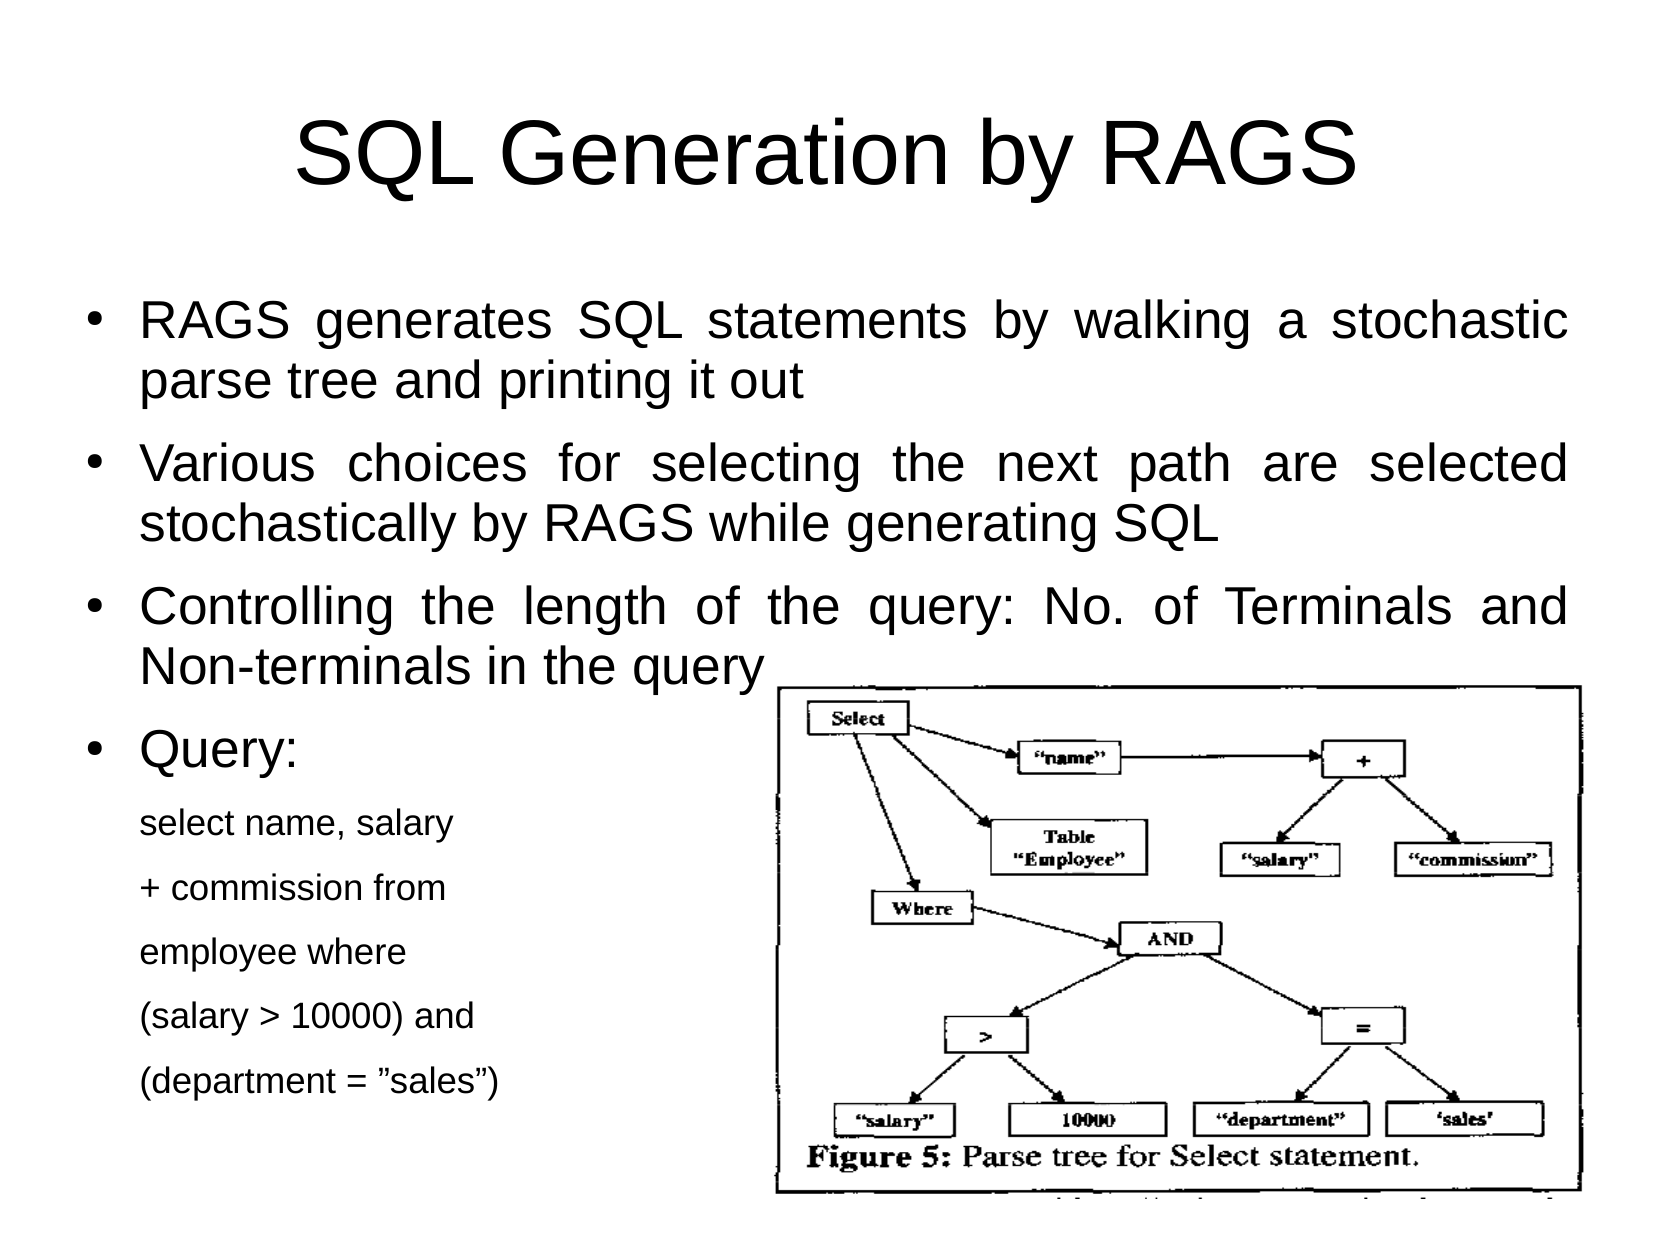

# SQL Generation by RAGS
RAGS generates SQL statements by walking a stochastic parse tree and printing it out
Various choices for selecting the next path are selected stochastically by RAGS while generating SQL
Controlling the length of the query: No. of Terminals and Non-terminals in the query
Query:
select name, salary
+ commission from
employee where
(salary > 10000) and
(department = ”sales”)